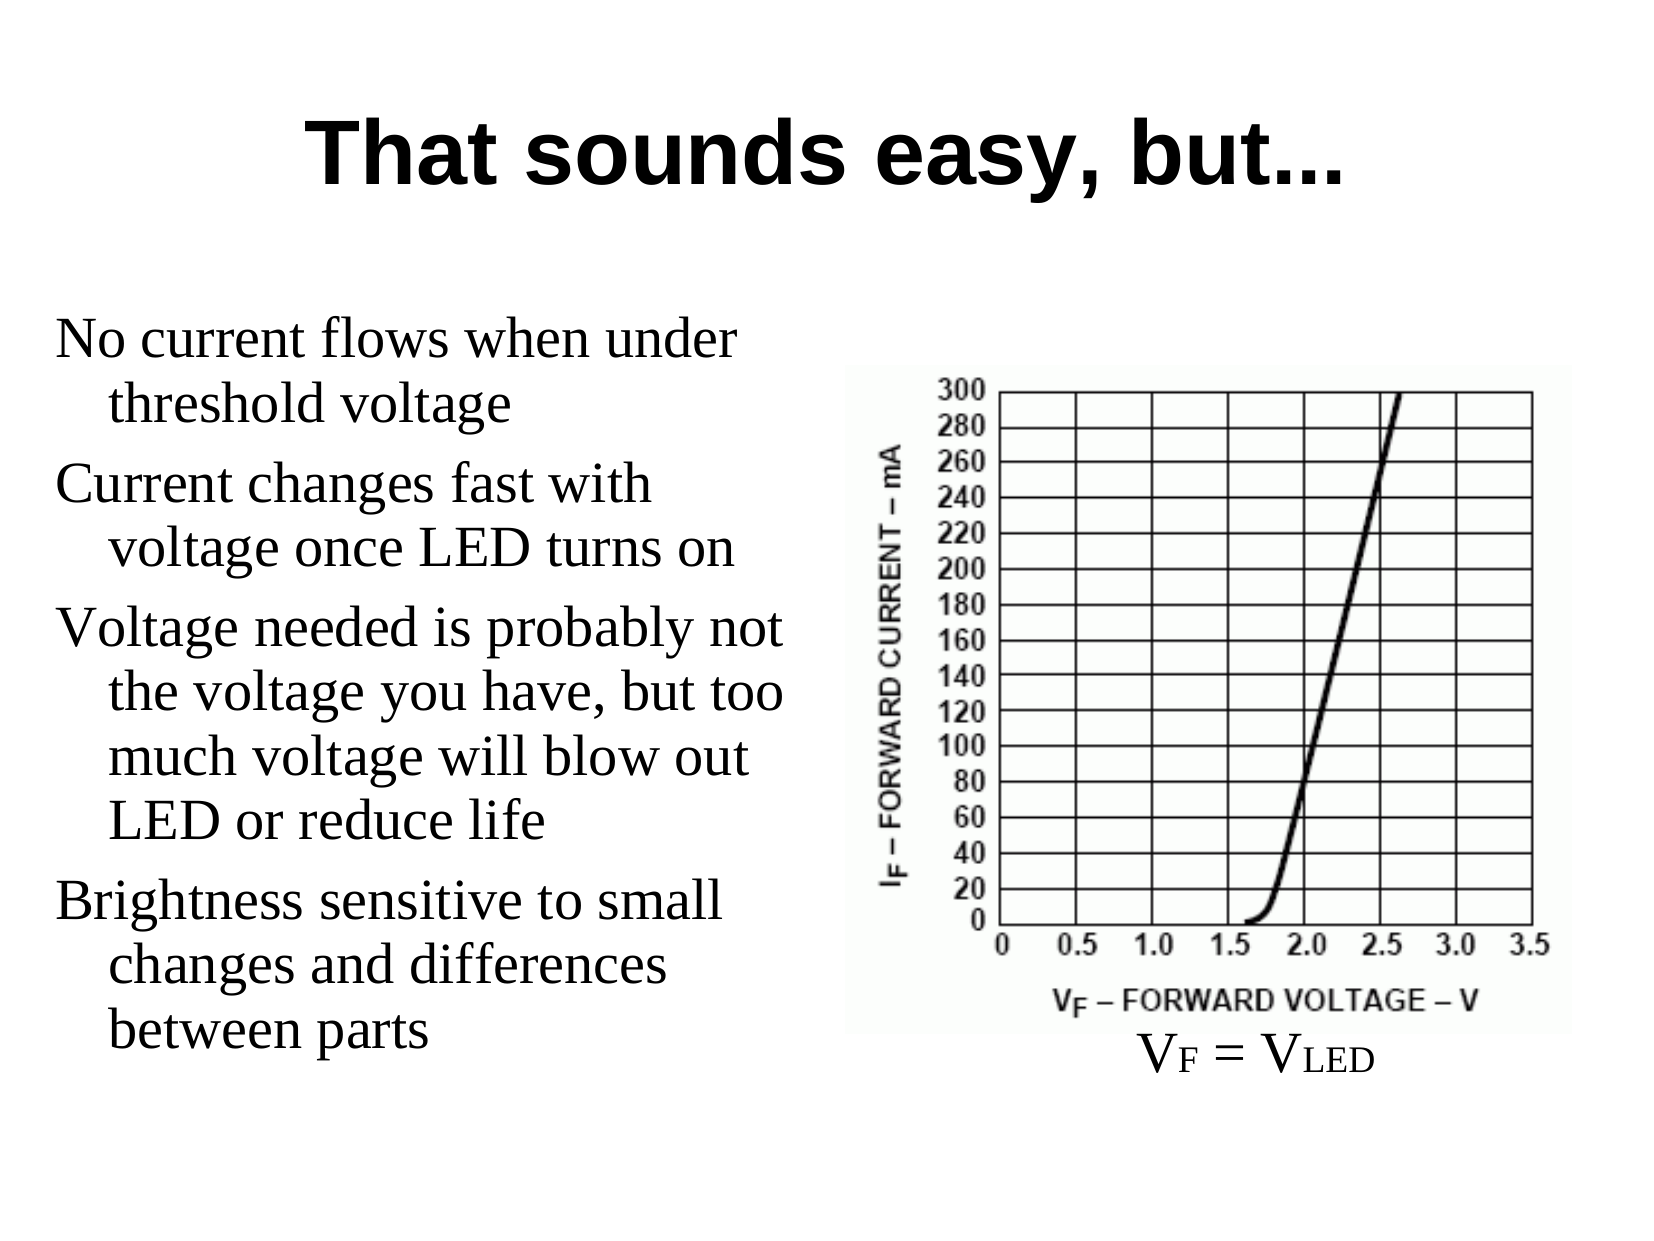

# That sounds easy, but...
No current flows when under threshold voltage
Current changes fast with voltage once LED turns on
Voltage needed is probably not the voltage you have, but too much voltage will blow out LED or reduce life
Brightness sensitive to small changes and differences between parts
VF = VLED